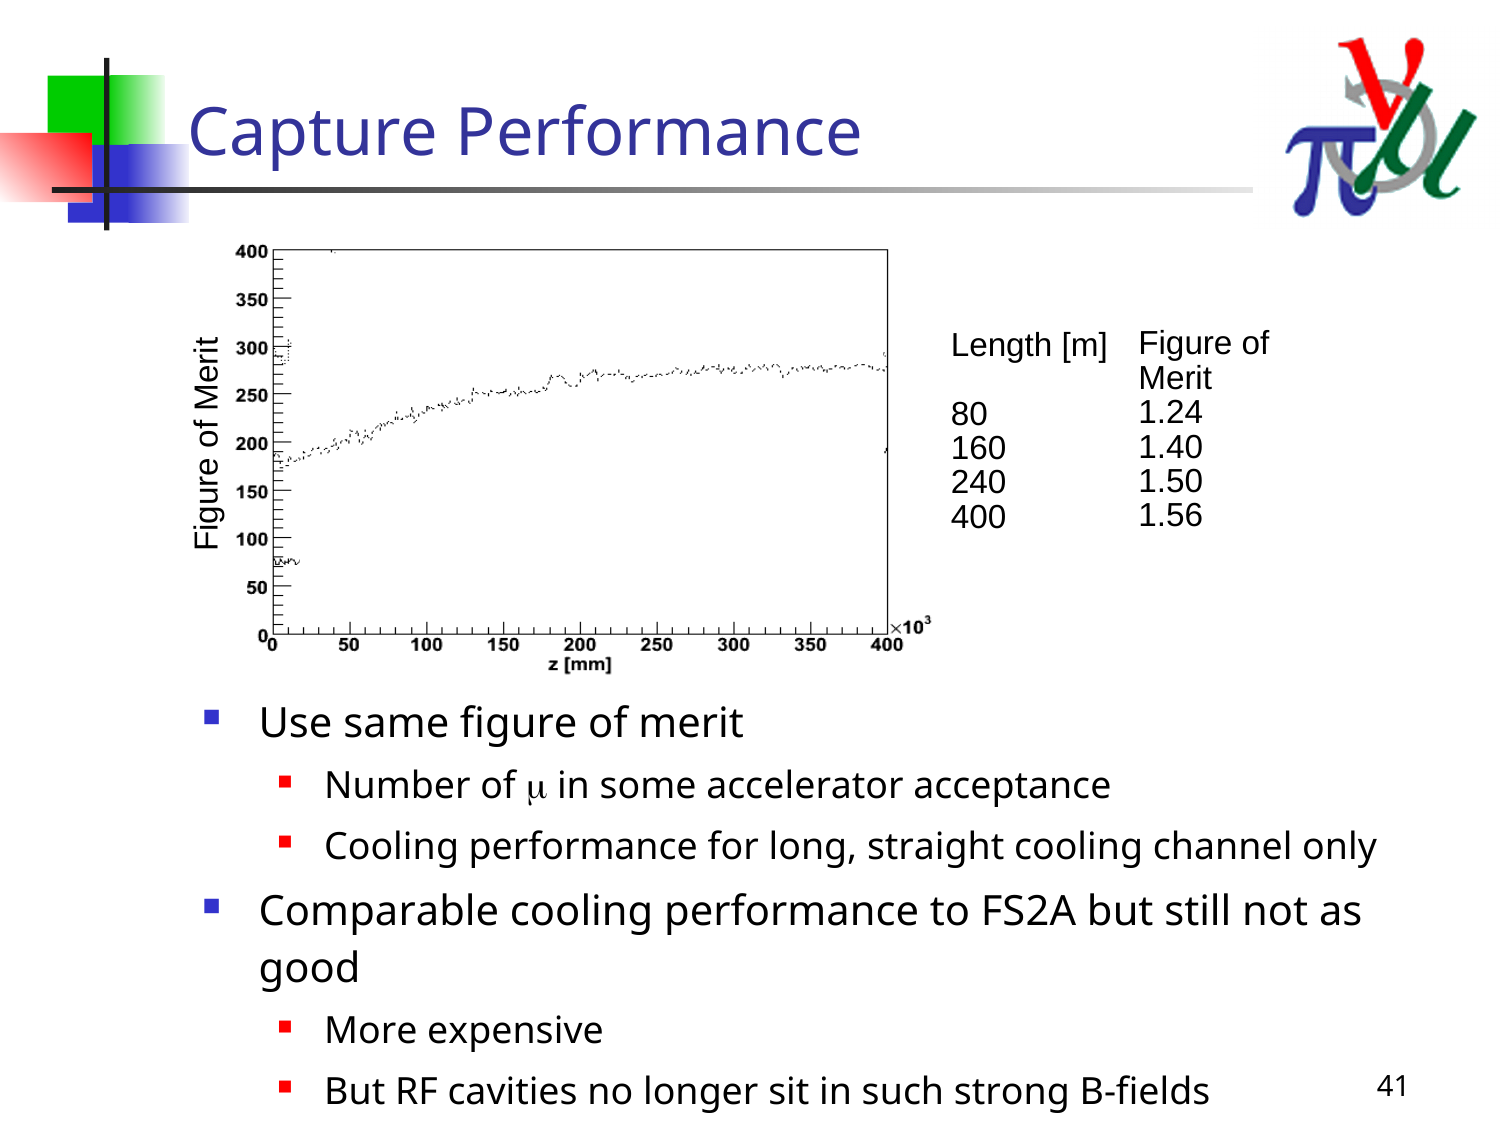

# Capture Performance
A = 100 mm
Figure of Merit
1.24
1.40
1.50
1.56
Length [m]
80
160
240
400
Figure of Merit
A = 15 mm
Use same figure of merit
Number of  in some accelerator acceptance
Cooling performance for long, straight cooling channel only
Comparable cooling performance to FS2A but still not as good
More expensive
But RF cavities no longer sit in such strong B-fields
41